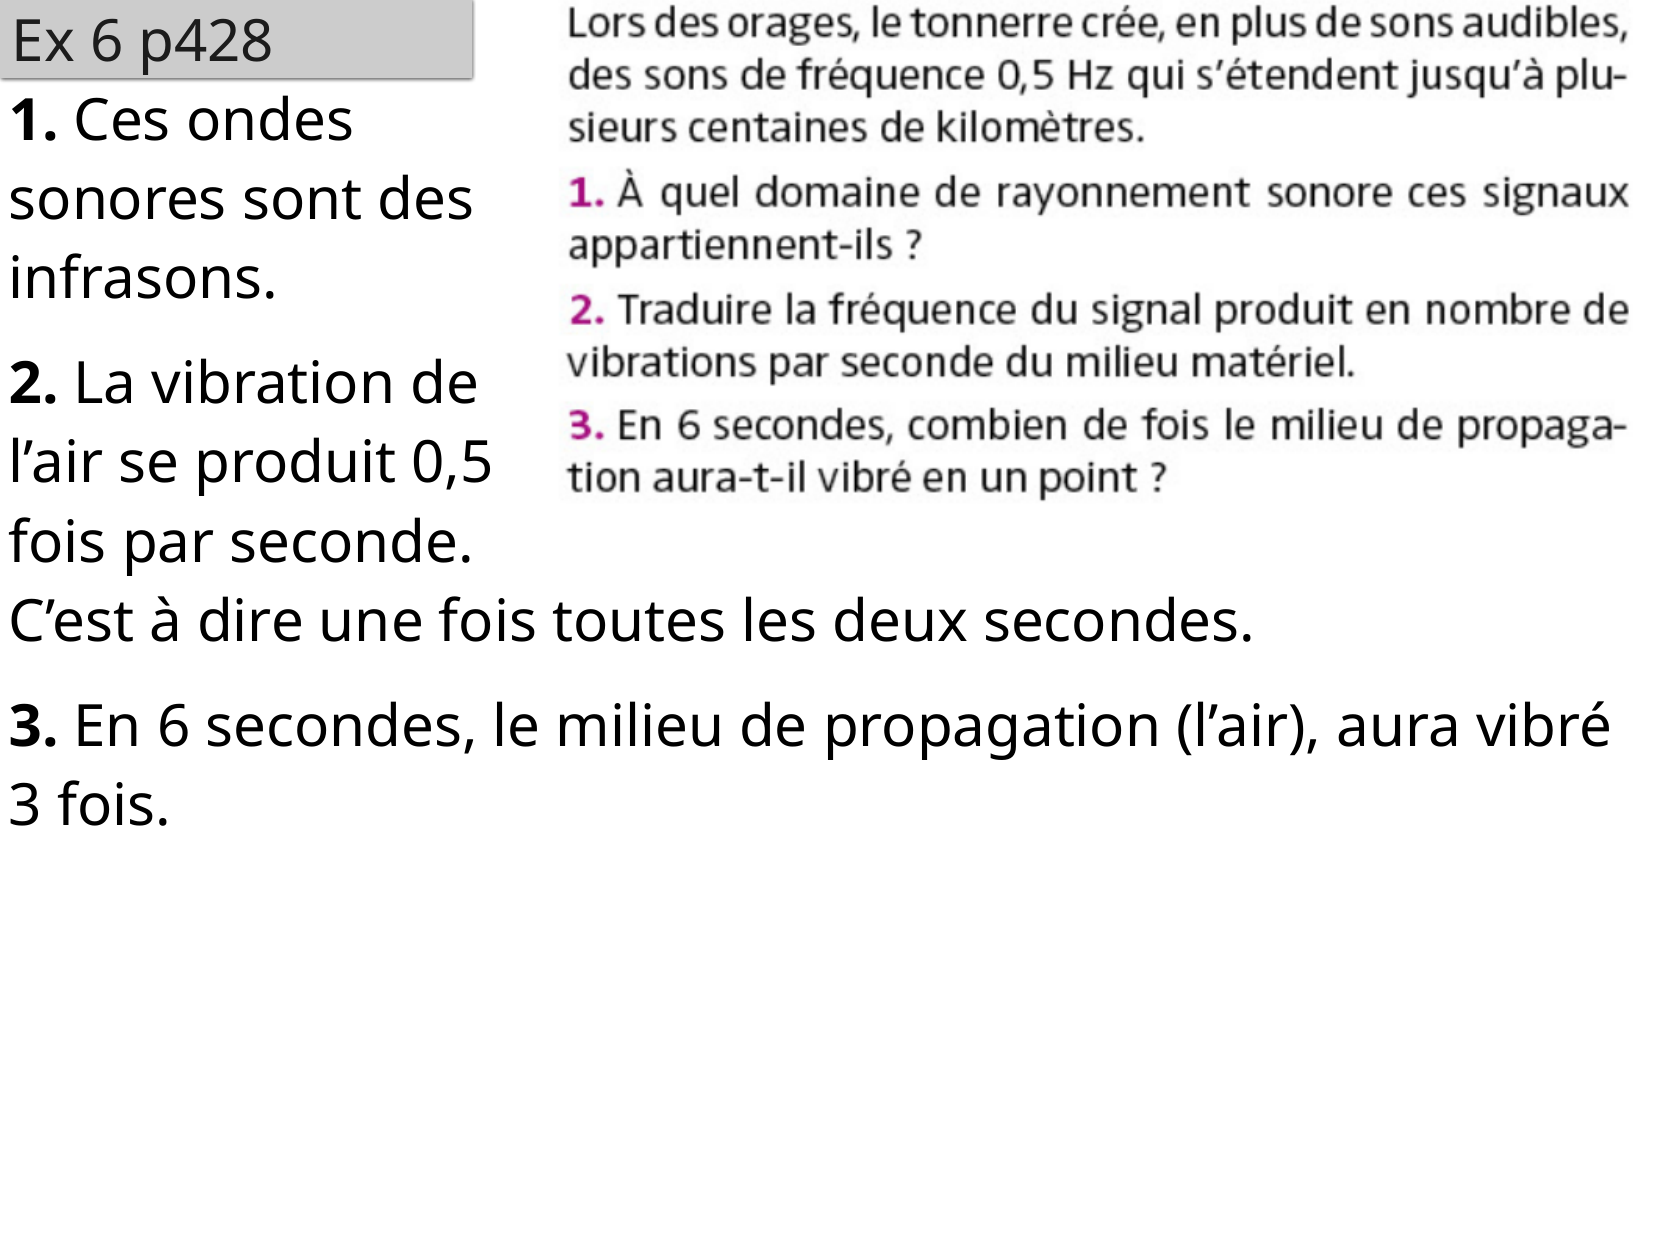

# Ex 6 p428
1. Ces ondes
sonores sont des
infrasons.
2. La vibration de
l’air se produit 0,5
fois par seconde.
C’est à dire une fois toutes les deux secondes.
3. En 6 secondes, le milieu de propagation (l’air), aura vibré 3 fois.